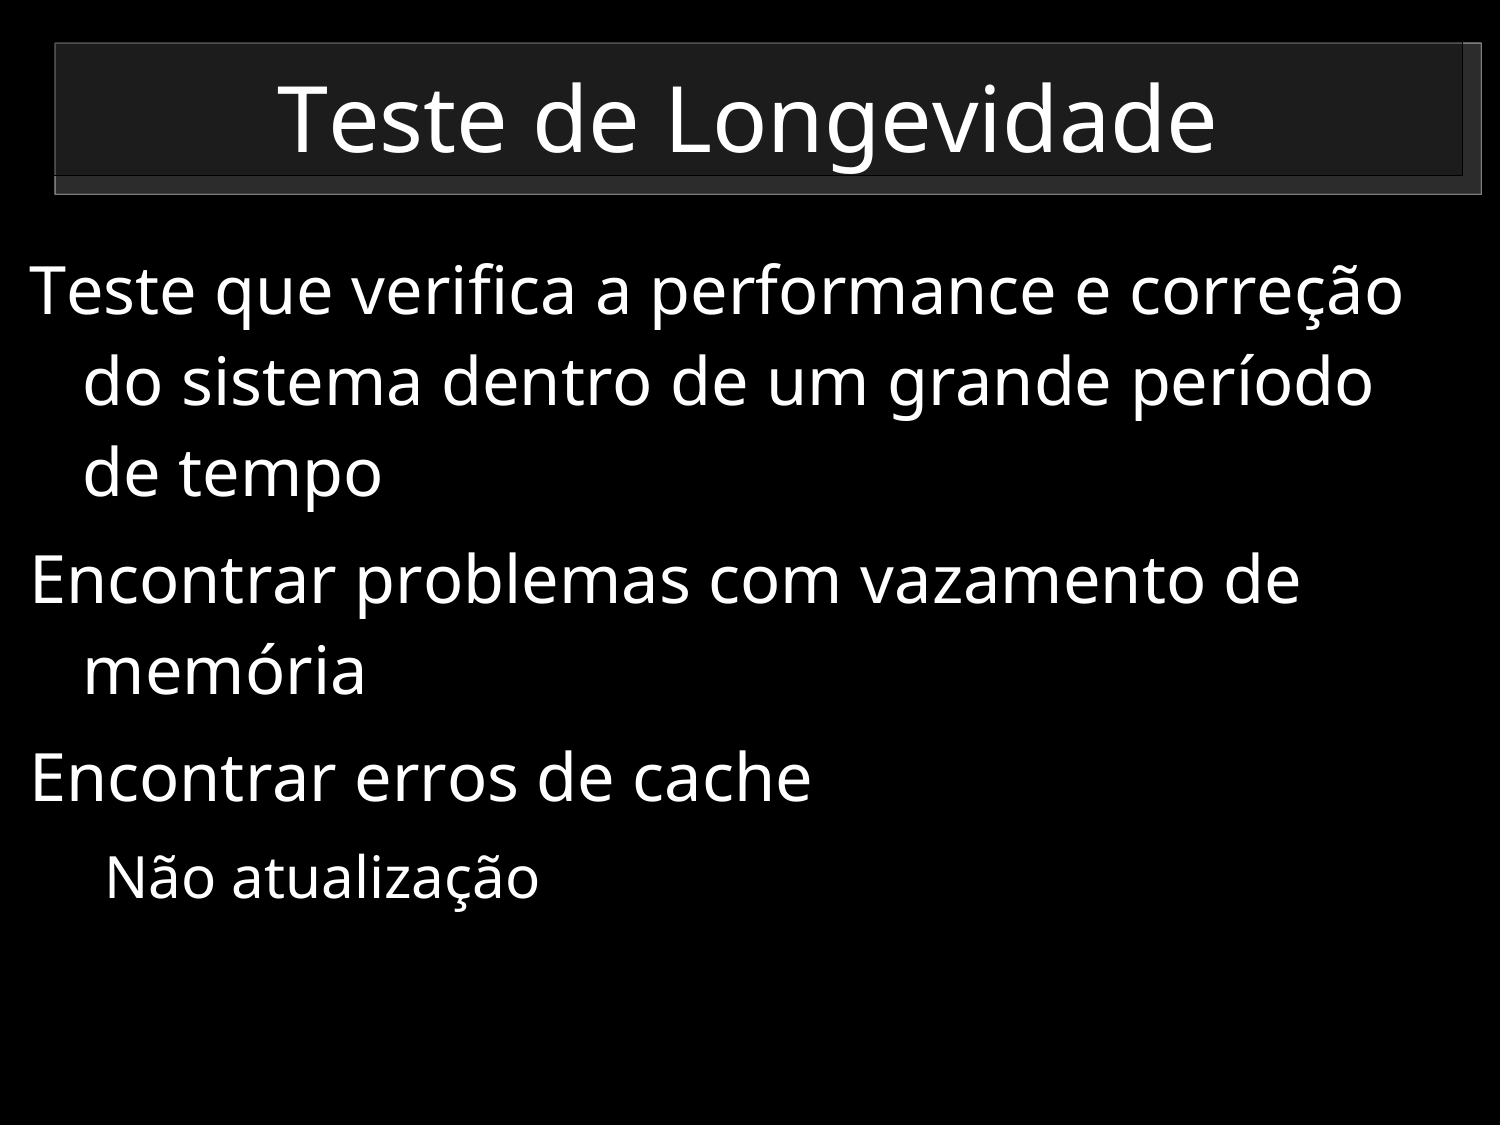

# Teste de Longevidade
Teste que verifica a performance e correção do sistema dentro de um grande período de tempo
Encontrar problemas com vazamento de memória
Encontrar erros de cache
Não atualização